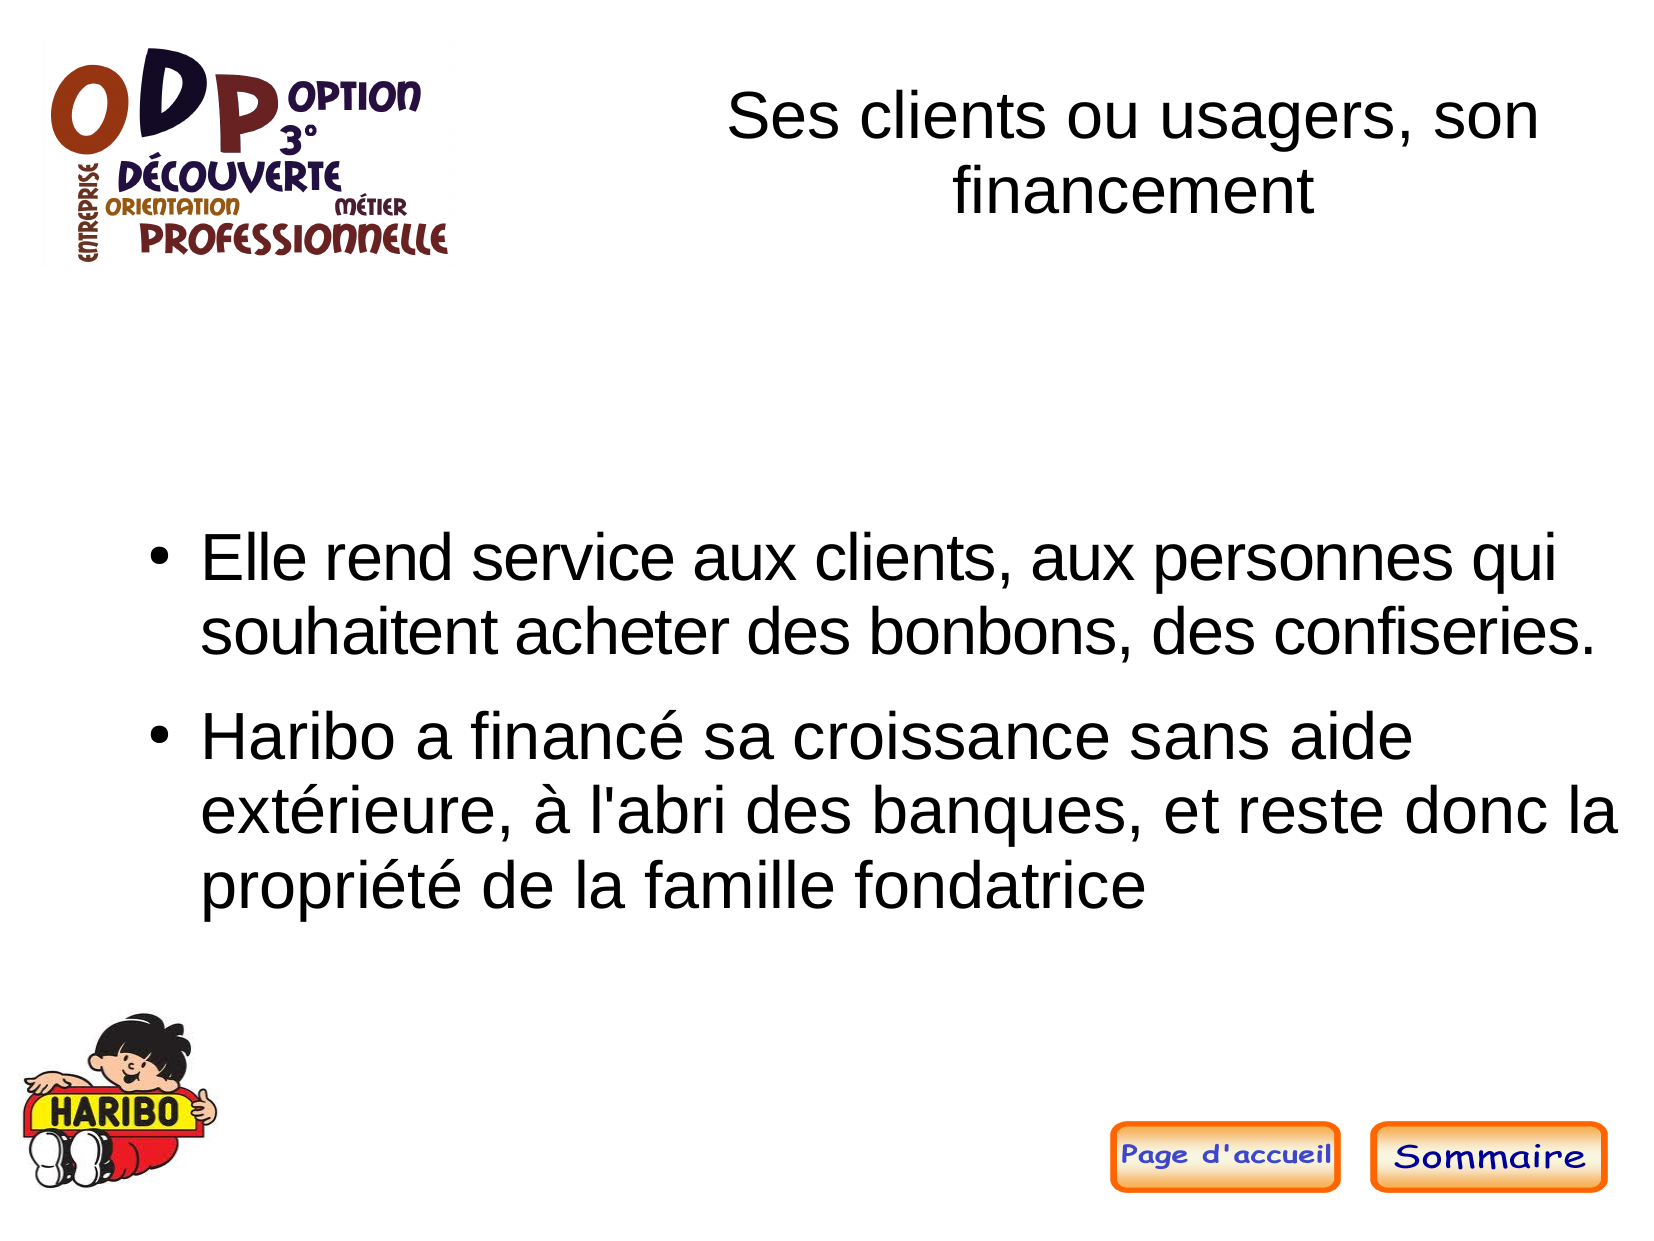

# Ses clients ou usagers, son financement
Elle rend service aux clients, aux personnes qui souhaitent acheter des bonbons, des confiseries.
Haribo a financé sa croissance sans aide extérieure, à l'abri des banques, et reste donc la propriété de la famille fondatrice